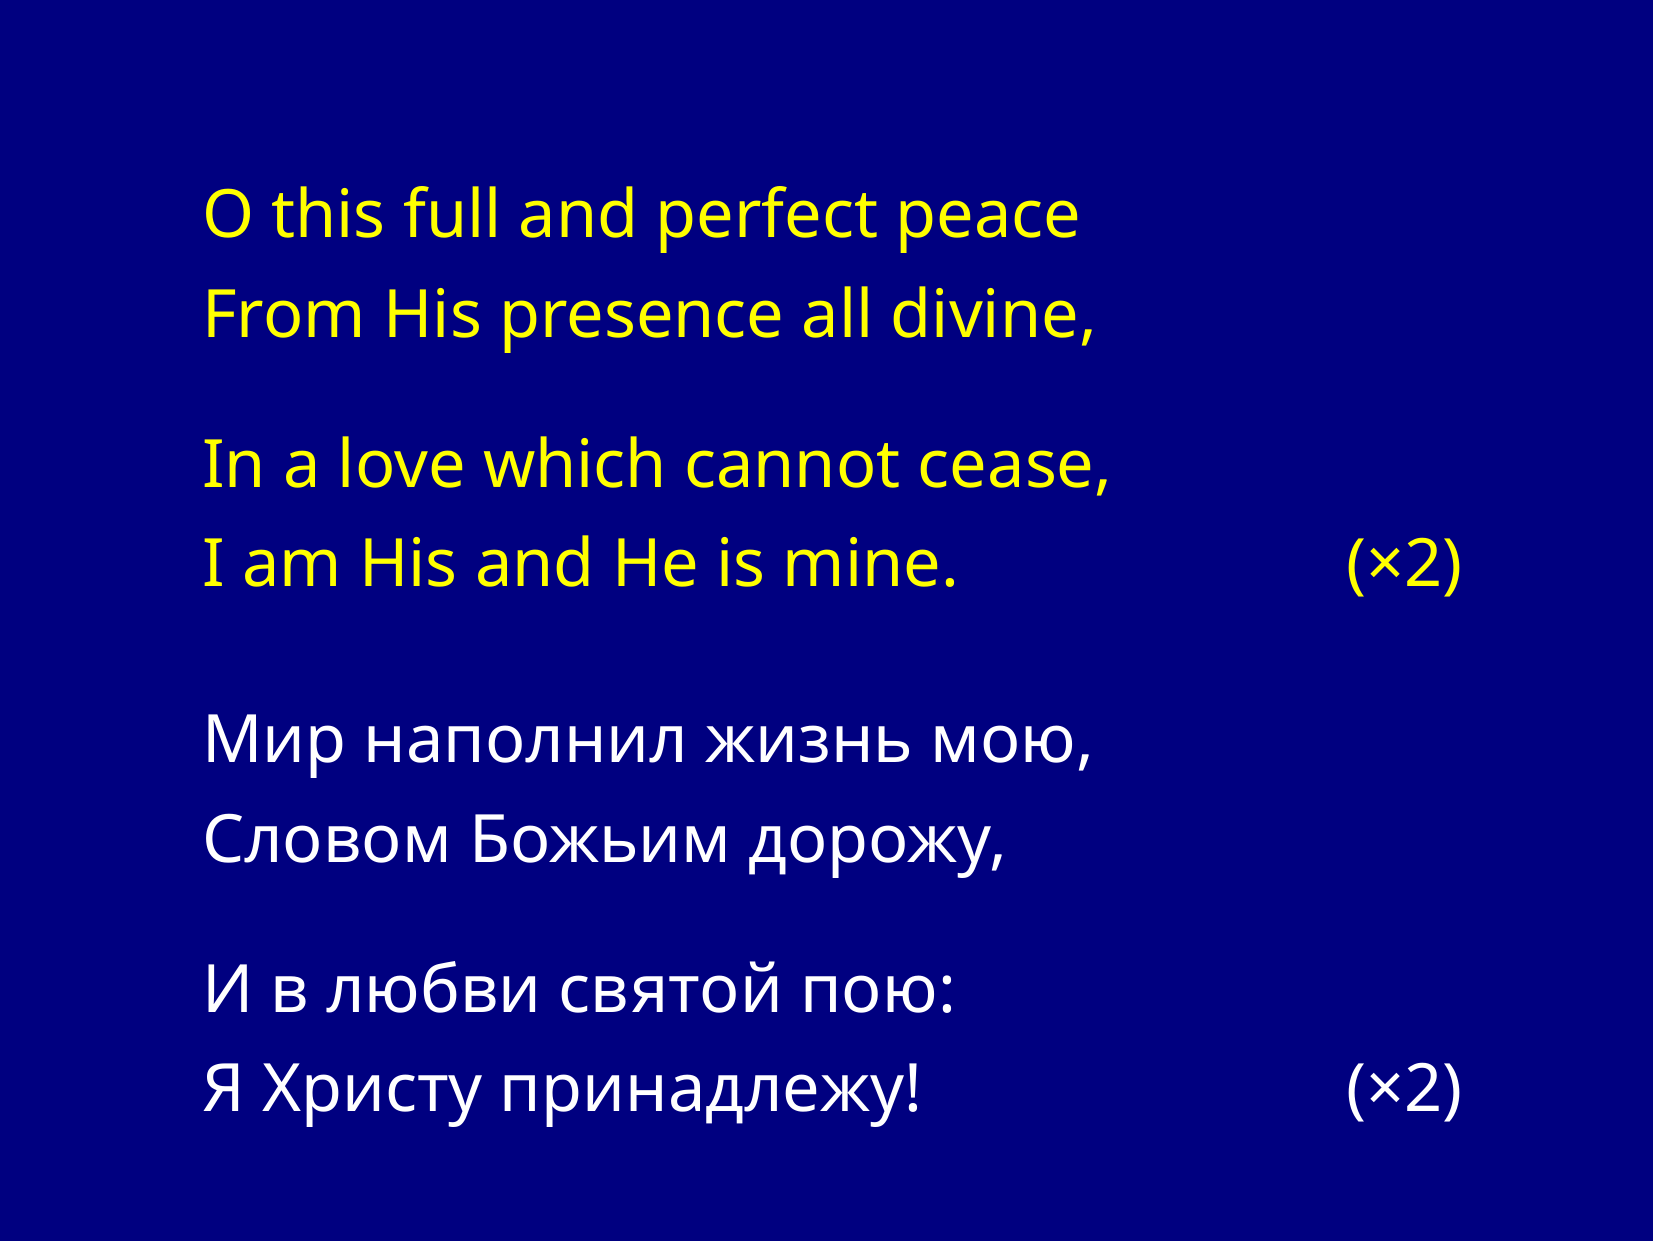

O this full and perfect peace
	From His presence all divine,
	In a love which cannot cease,
	I am His and He is mine.	(×2)
	Мир наполнил жизнь мою,
	Словом Божьим дорожу,
	И в любви святой пою:
	Я Христу принадлежу!	(×2)